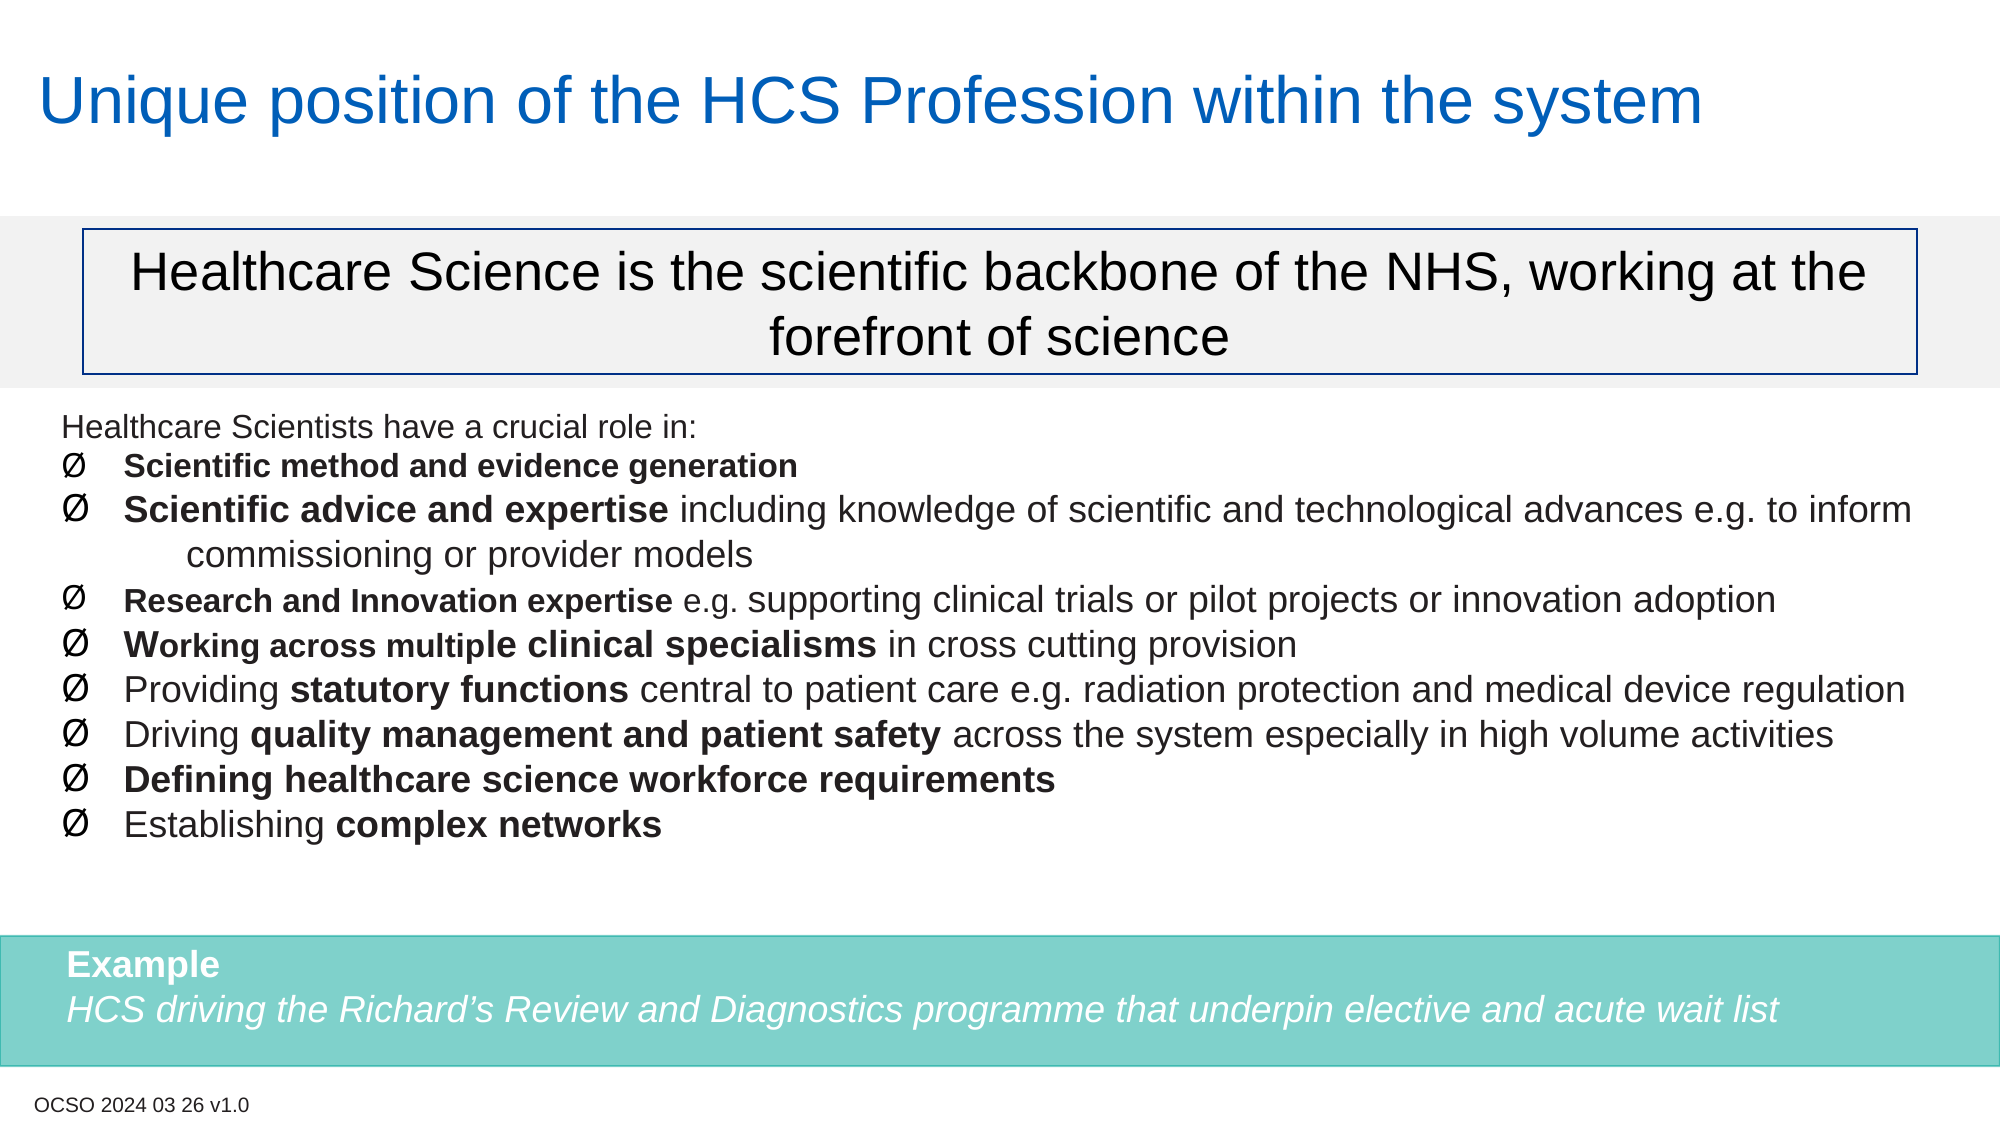

# Unique position of the HCS Profession within the system
Healthcare Science is the scientific backbone of the NHS, working at the forefront of science
Healthcare Scientists have a crucial role in:
Scientific method and evidence generation
Scientific advice and expertise including knowledge of scientific and technological advances e.g. to inform commissioning or provider models
Research and Innovation expertise e.g. supporting clinical trials or pilot projects or innovation adoption
Working across multiple clinical specialisms in cross cutting provision
Providing statutory functions central to patient care e.g. radiation protection and medical device regulation
Driving quality management and patient safety across the system especially in high volume activities
Defining healthcare science workforce requirements
Establishing complex networks
Example
HCS driving the Richard’s Review and Diagnostics programme that underpin elective and acute wait list
OCSO 2024 03 26 v1.0